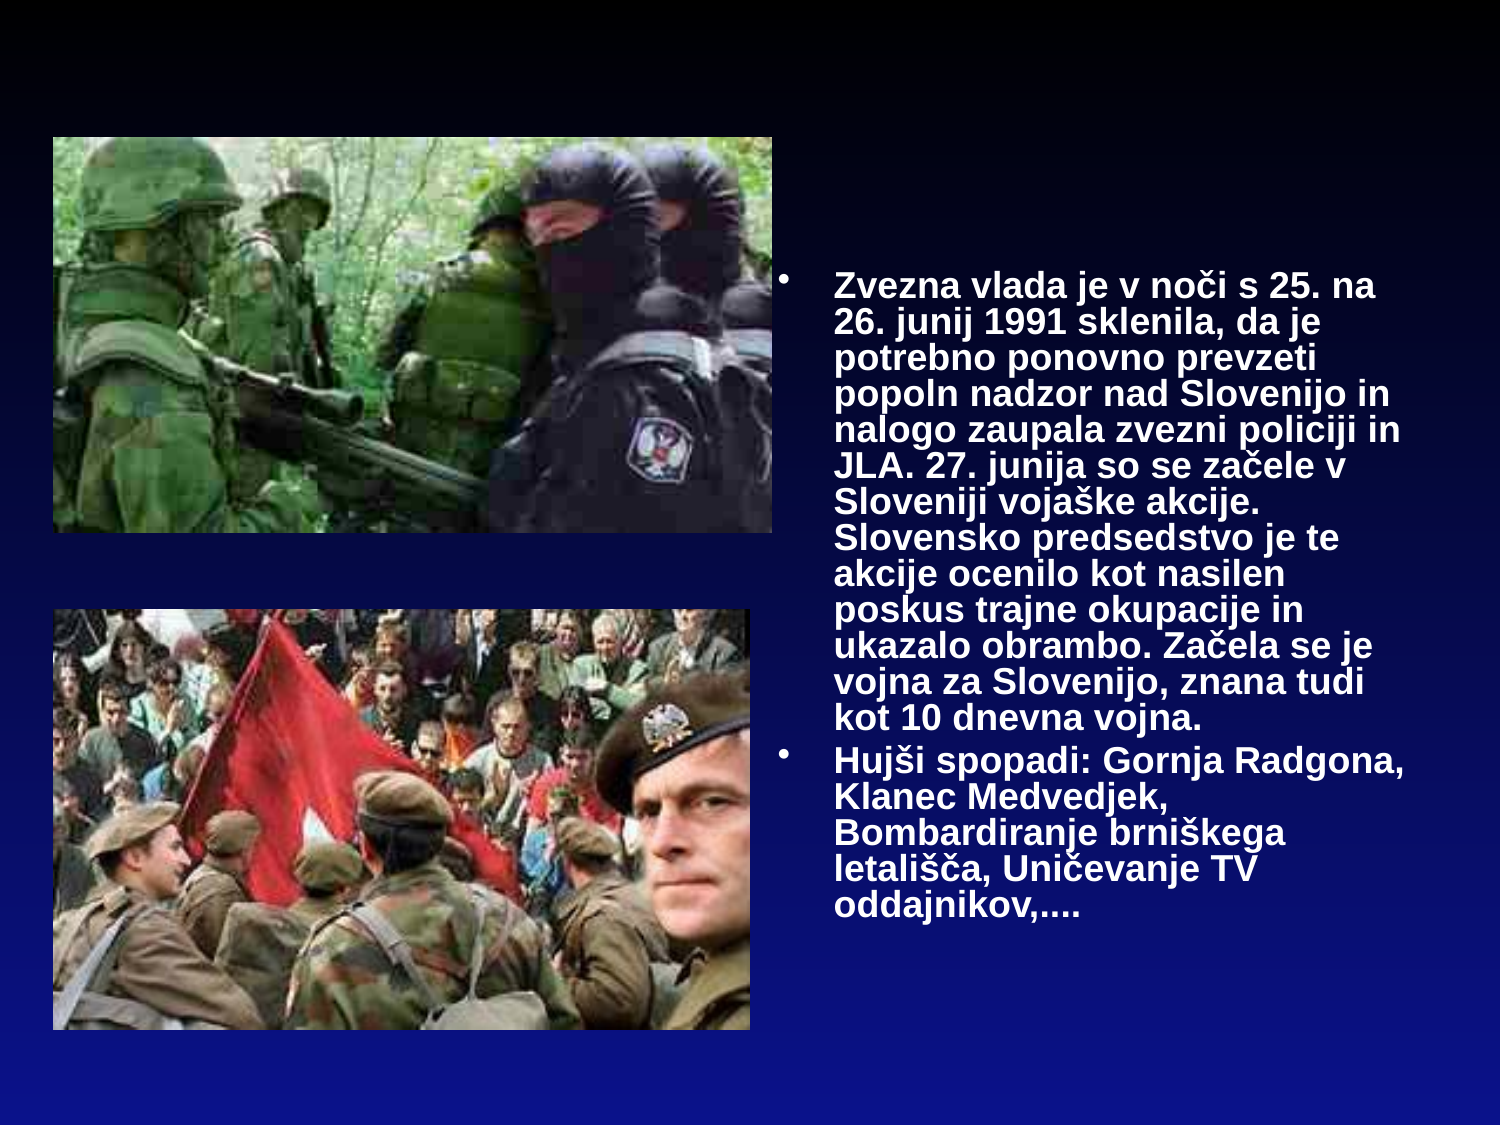

#
Zvezna vlada je v noči s 25. na 26. junij 1991 sklenila, da je potrebno ponovno prevzeti popoln nadzor nad Slovenijo in nalogo zaupala zvezni policiji in JLA. 27. junija so se začele v Sloveniji vojaške akcije. Slovensko predsedstvo je te akcije ocenilo kot nasilen poskus trajne okupacije in ukazalo obrambo. Začela se je vojna za Slovenijo, znana tudi kot 10 dnevna vojna.
Hujši spopadi: Gornja Radgona, Klanec Medvedjek, Bombardiranje brniškega letališča, Uničevanje TV oddajnikov,....